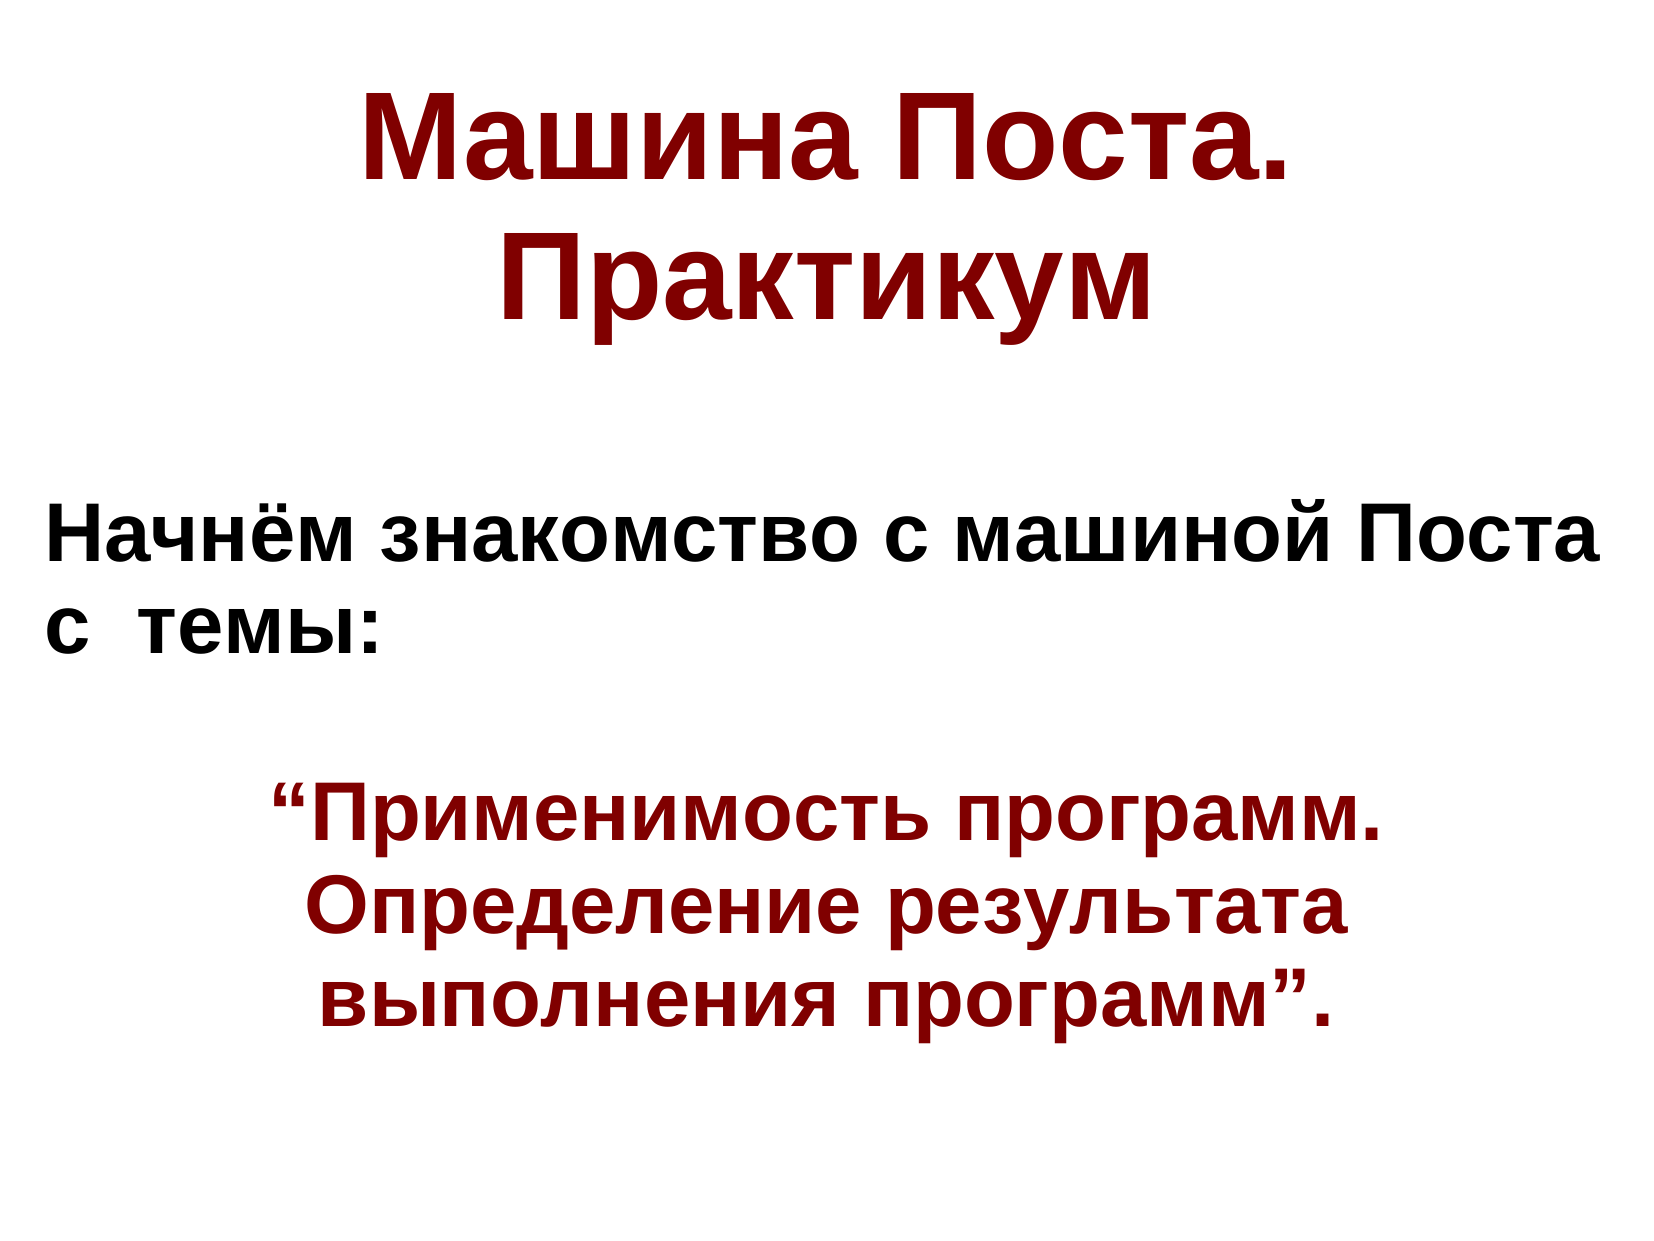

Машина Поста. Практикум
Начнём знакомство с машиной Поста с темы:
“Применимость программ. Определение результата выполнения программ”.